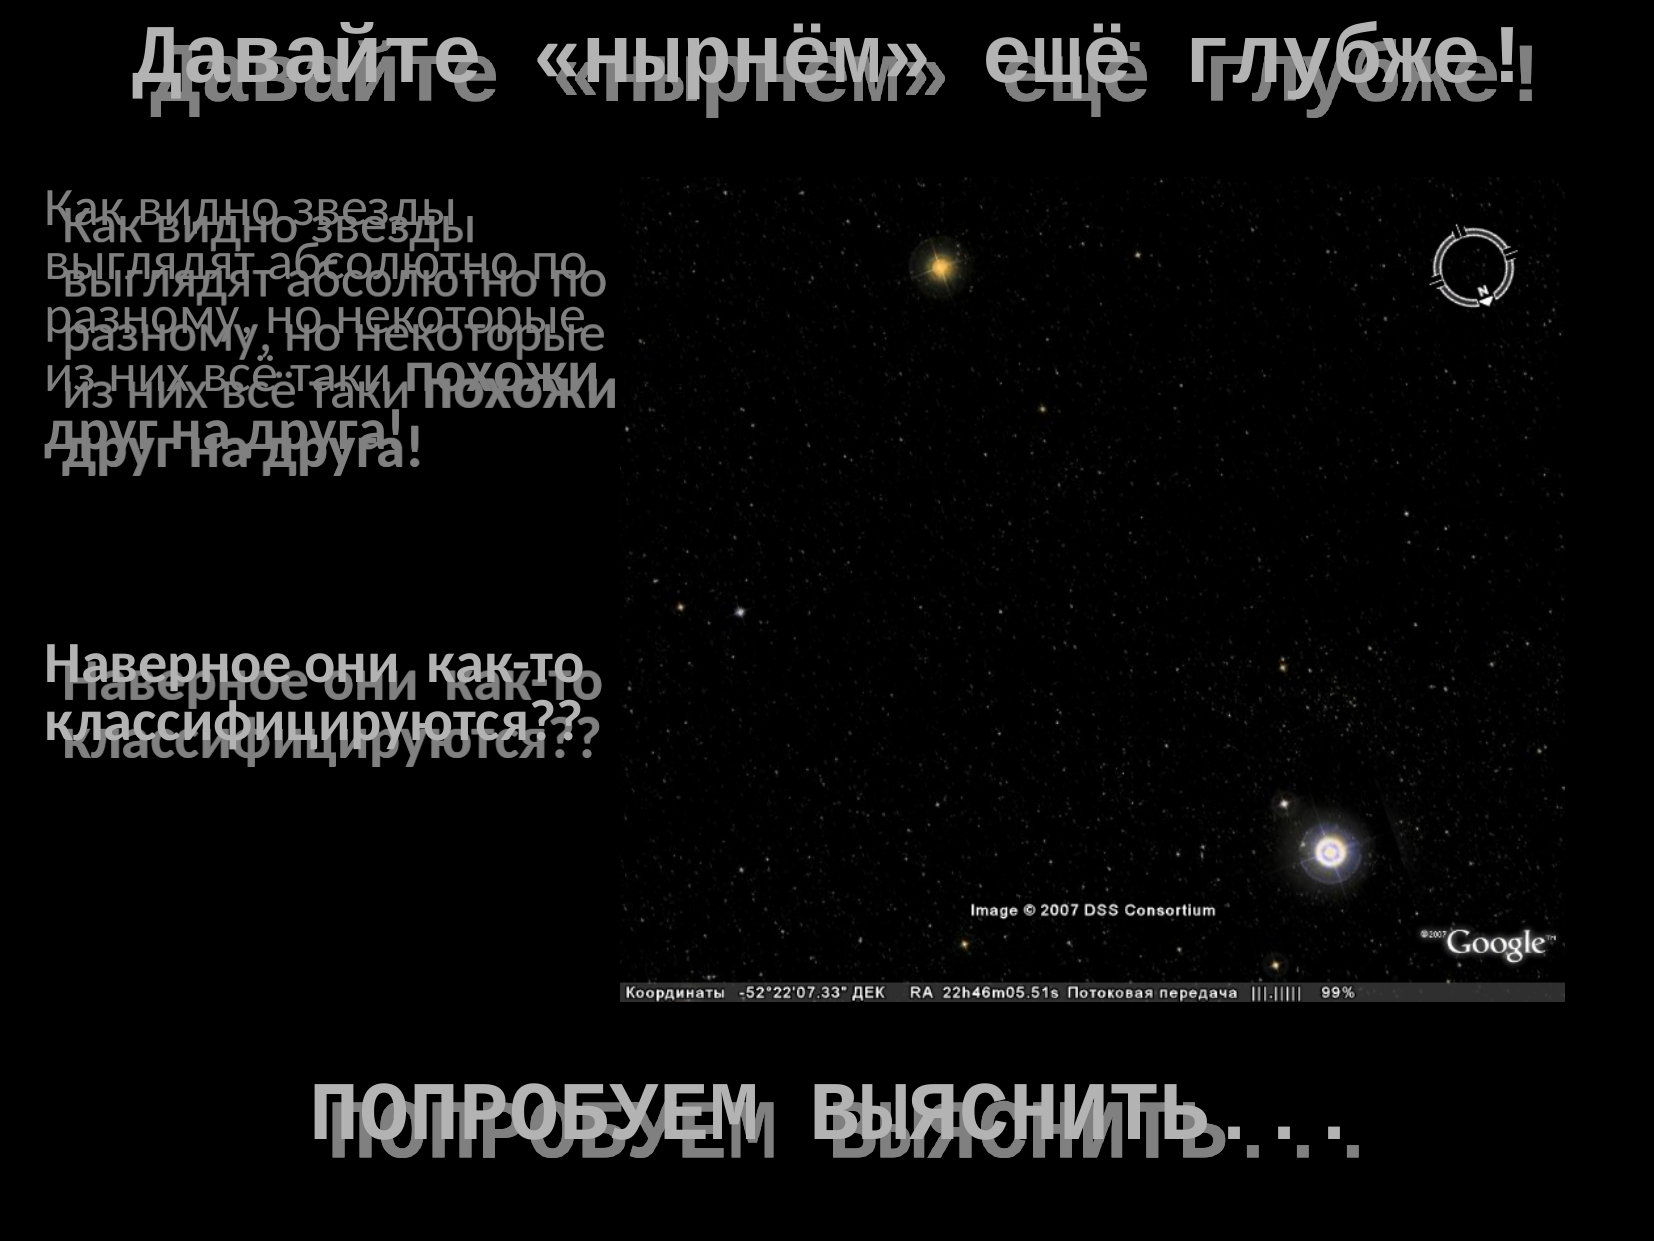

Давайте «нырнём» ещё глубже!
Как видно звезды выглядят абсолютно по разному, но некоторые из них всё таки похожи друг на друга!
Наверное они как-то классифицируются??
ПОПРОБУЕМ ВЫЯСНИТЬ...